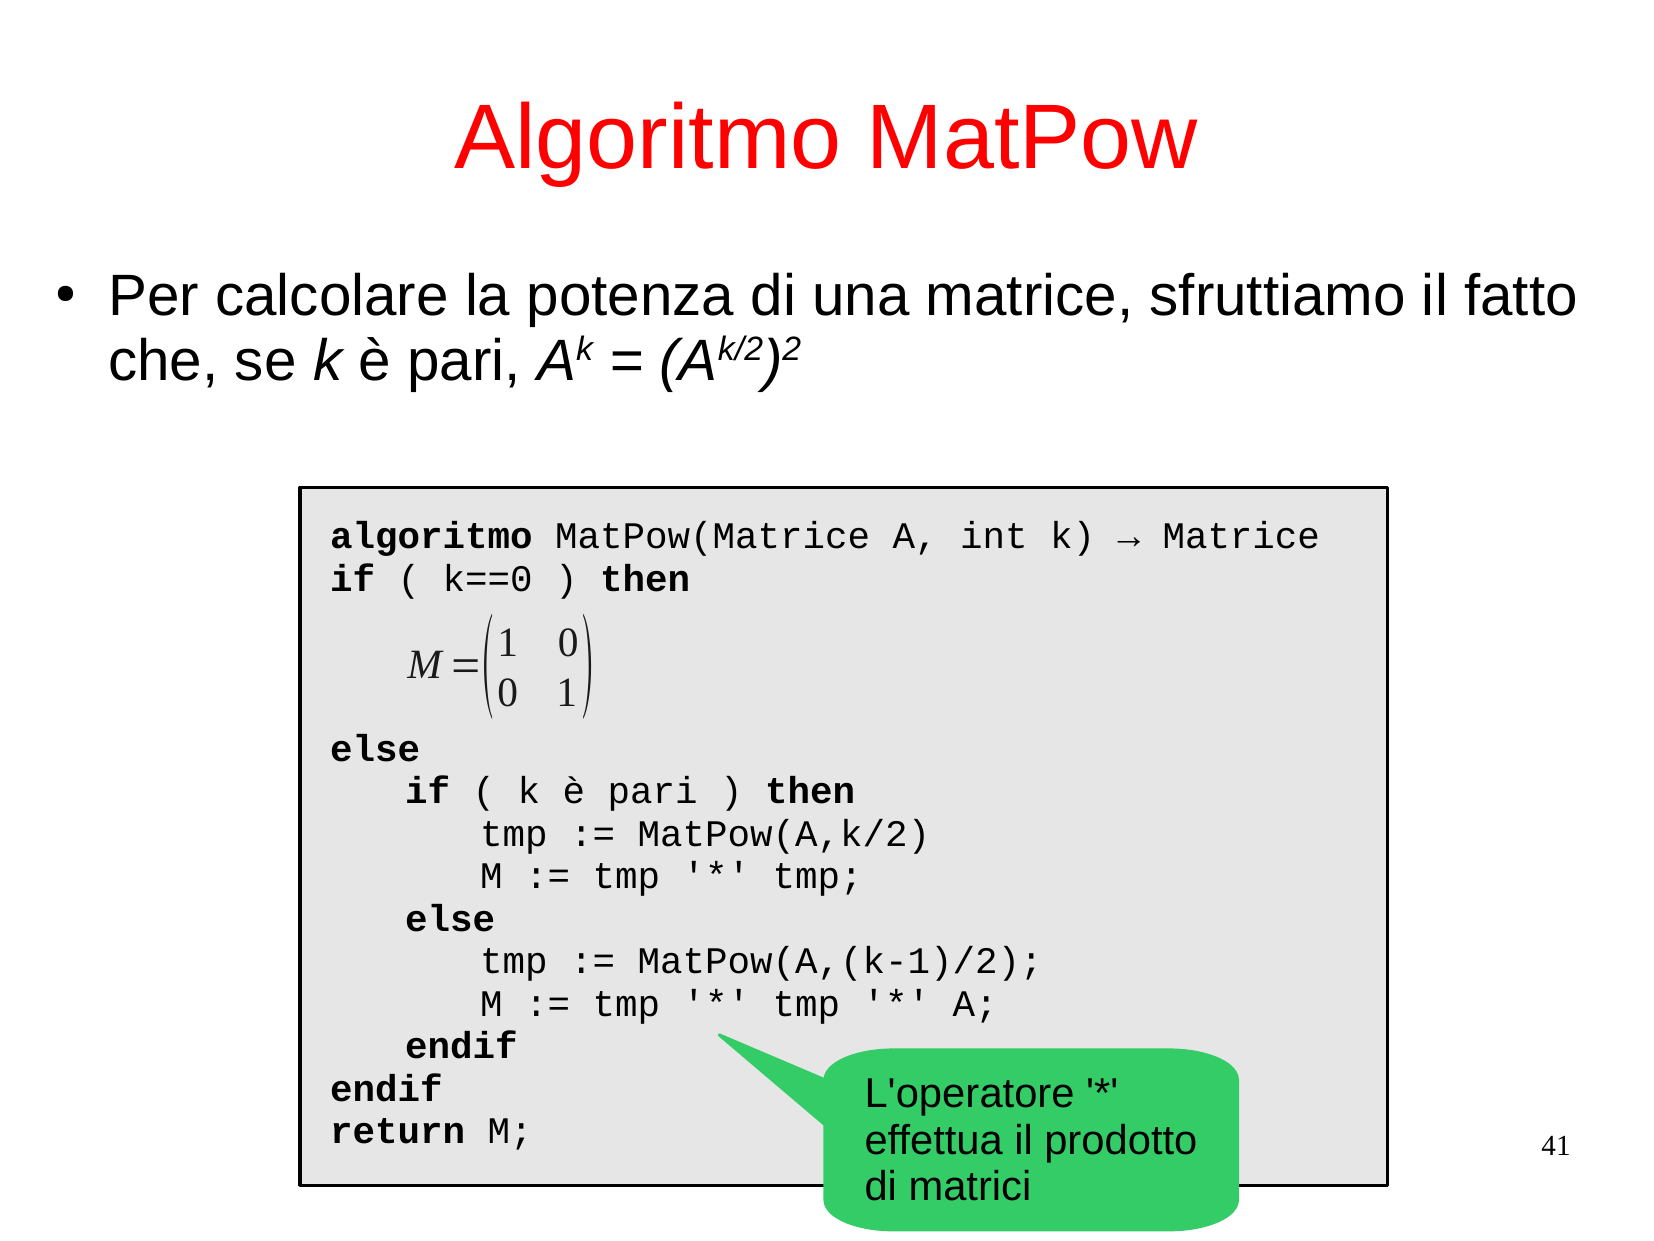

# Algoritmo MatPow
Per calcolare la potenza di una matrice, sfruttiamo il fatto che, se k è pari, Ak = (Ak/2)2
algoritmo MatPow(Matrice A, int k) → Matrice
if ( k==0 ) then
else
	if ( k è pari ) then
		tmp := MatPow(A,k/2)
		M := tmp '*' tmp;
	else
		tmp := MatPow(A,(k-1)/2);
		M := tmp '*' tmp '*' A;
	endif
endif
return M;
L'operatore '*' effettua il prodotto di matrici
Algoritmi e Strutture Dati
41